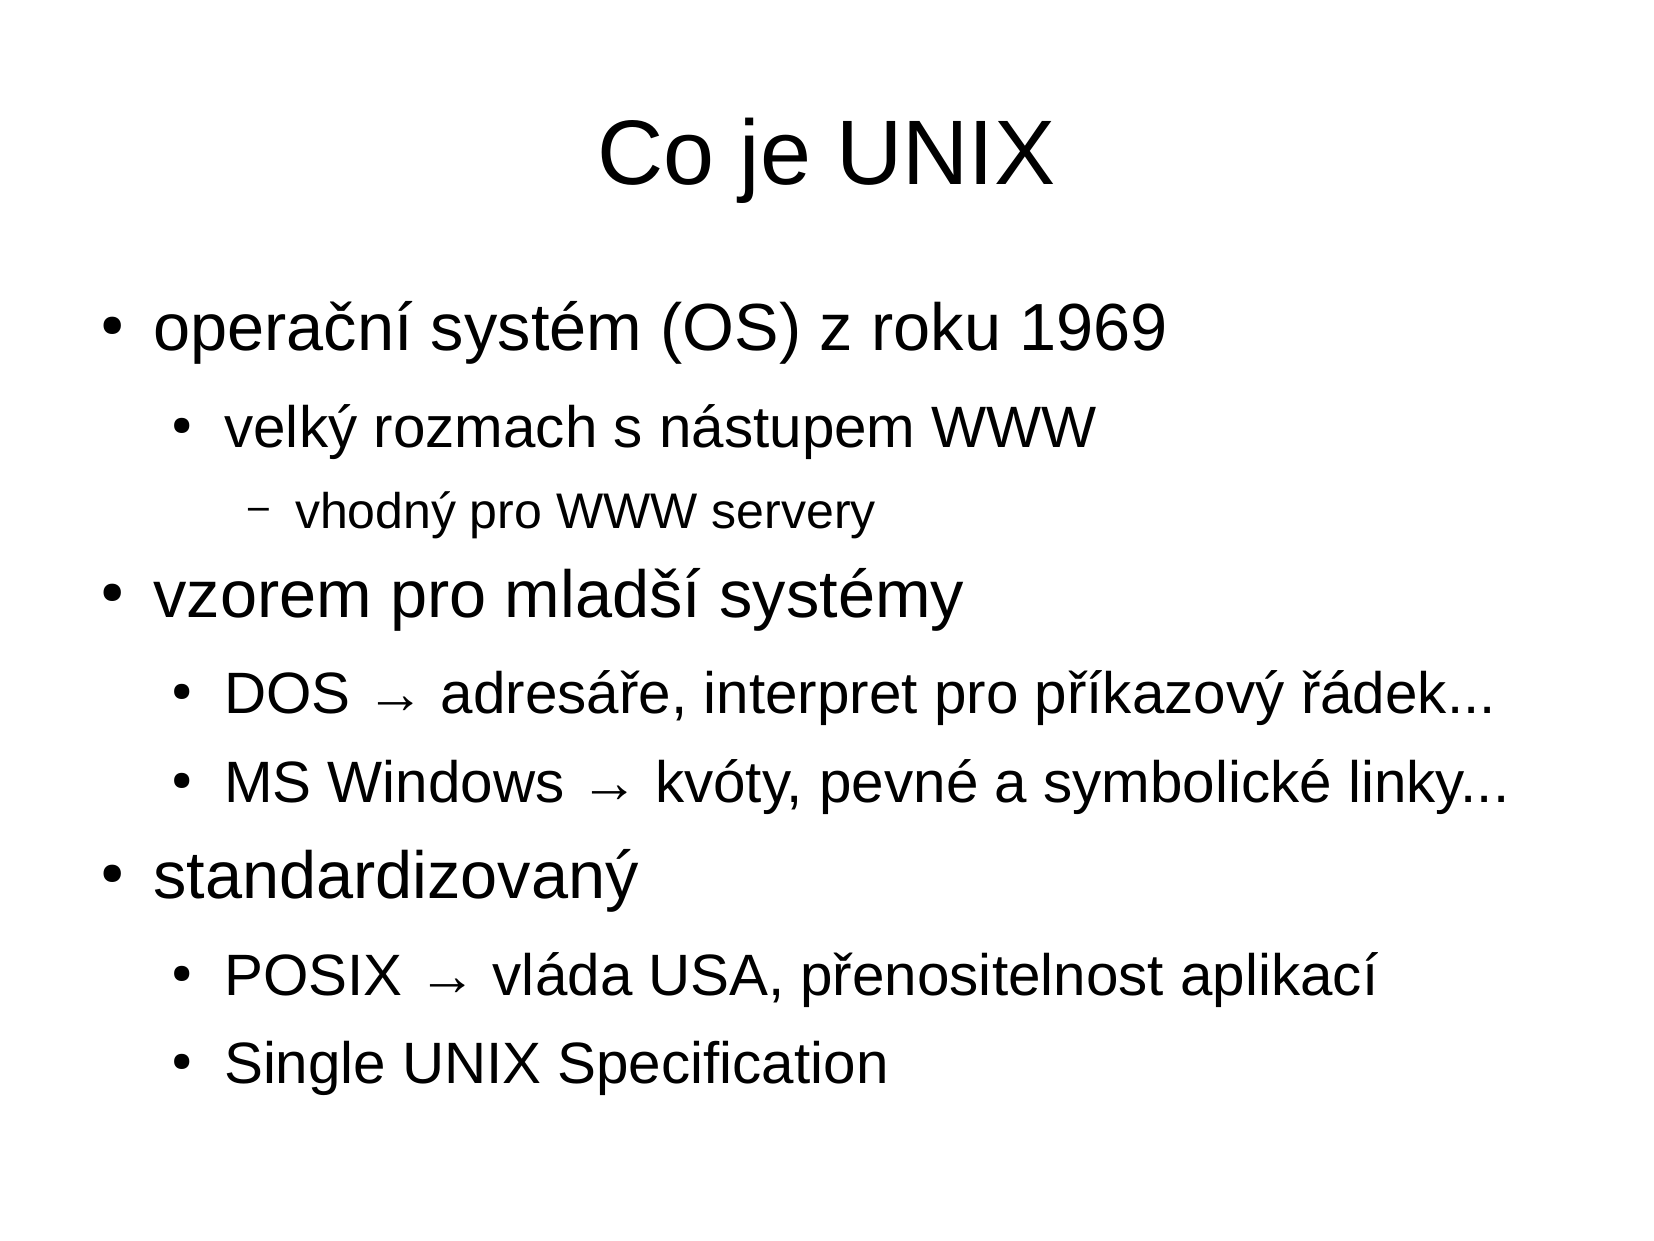

# Co je UNIX
operační systém (OS) z roku 1969
velký rozmach s nástupem WWW
vhodný pro WWW servery
vzorem pro mladší systémy
DOS → adresáře, interpret pro příkazový řádek...
MS Windows → kvóty, pevné a symbolické linky...
standardizovaný
POSIX → vláda USA, přenositelnost aplikací
Single UNIX Specification